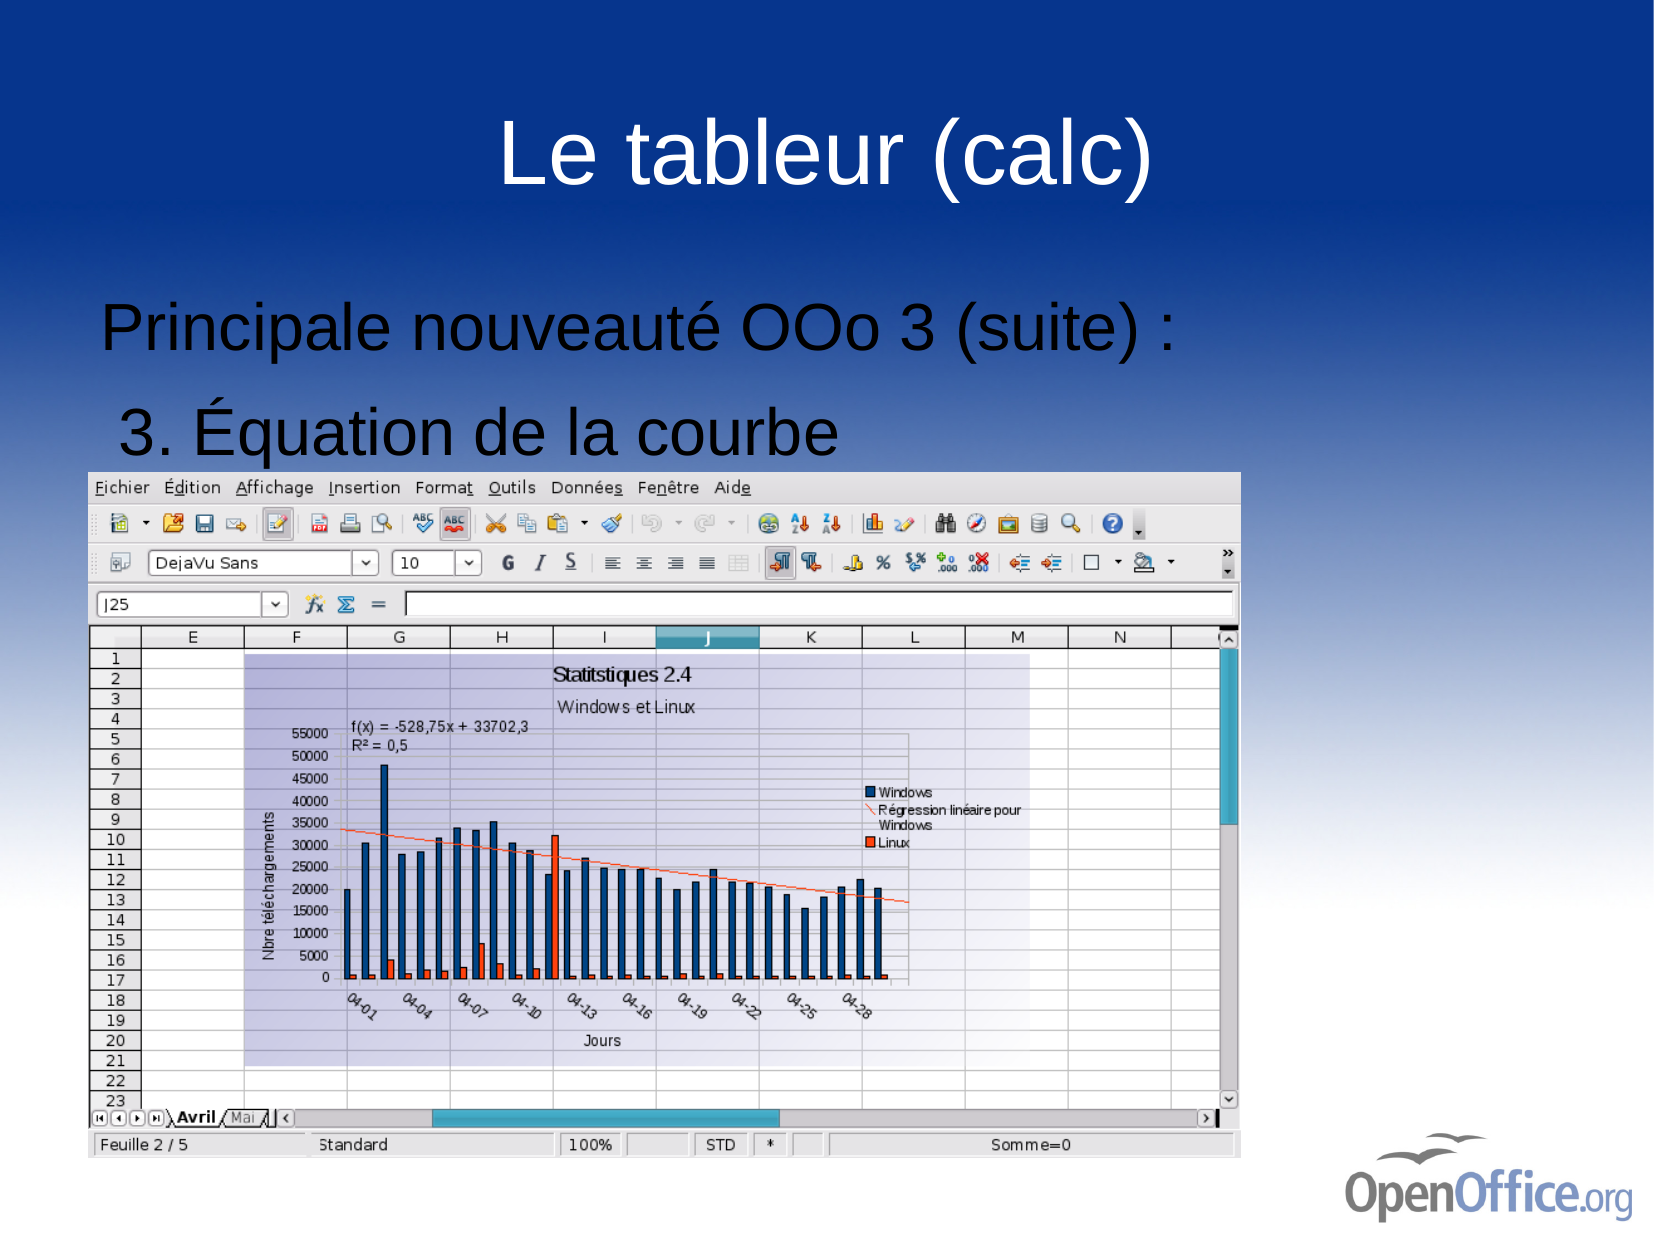

# Le tableur (calc)
Principale nouveauté OOo 3 (suite) :
 3. Équation de la courbe